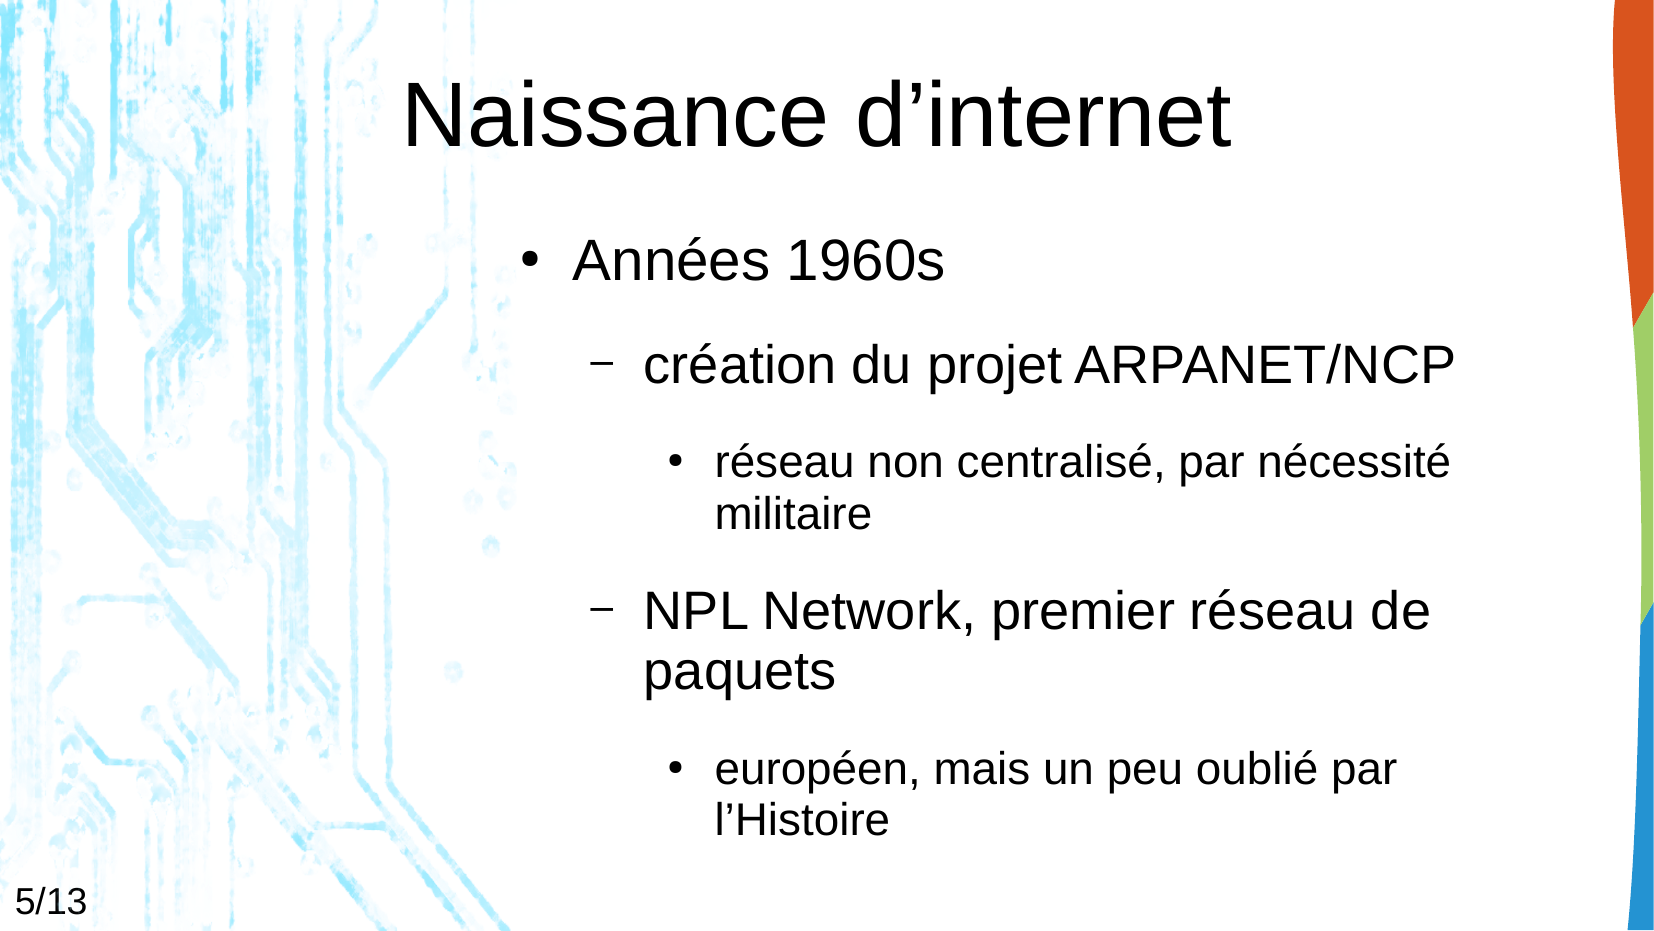

# Naissance d’internet
Années 1960s
création du projet ARPANET/NCP
réseau non centralisé, par nécessité militaire
NPL Network, premier réseau de paquets
européen, mais un peu oublié par l’Histoire